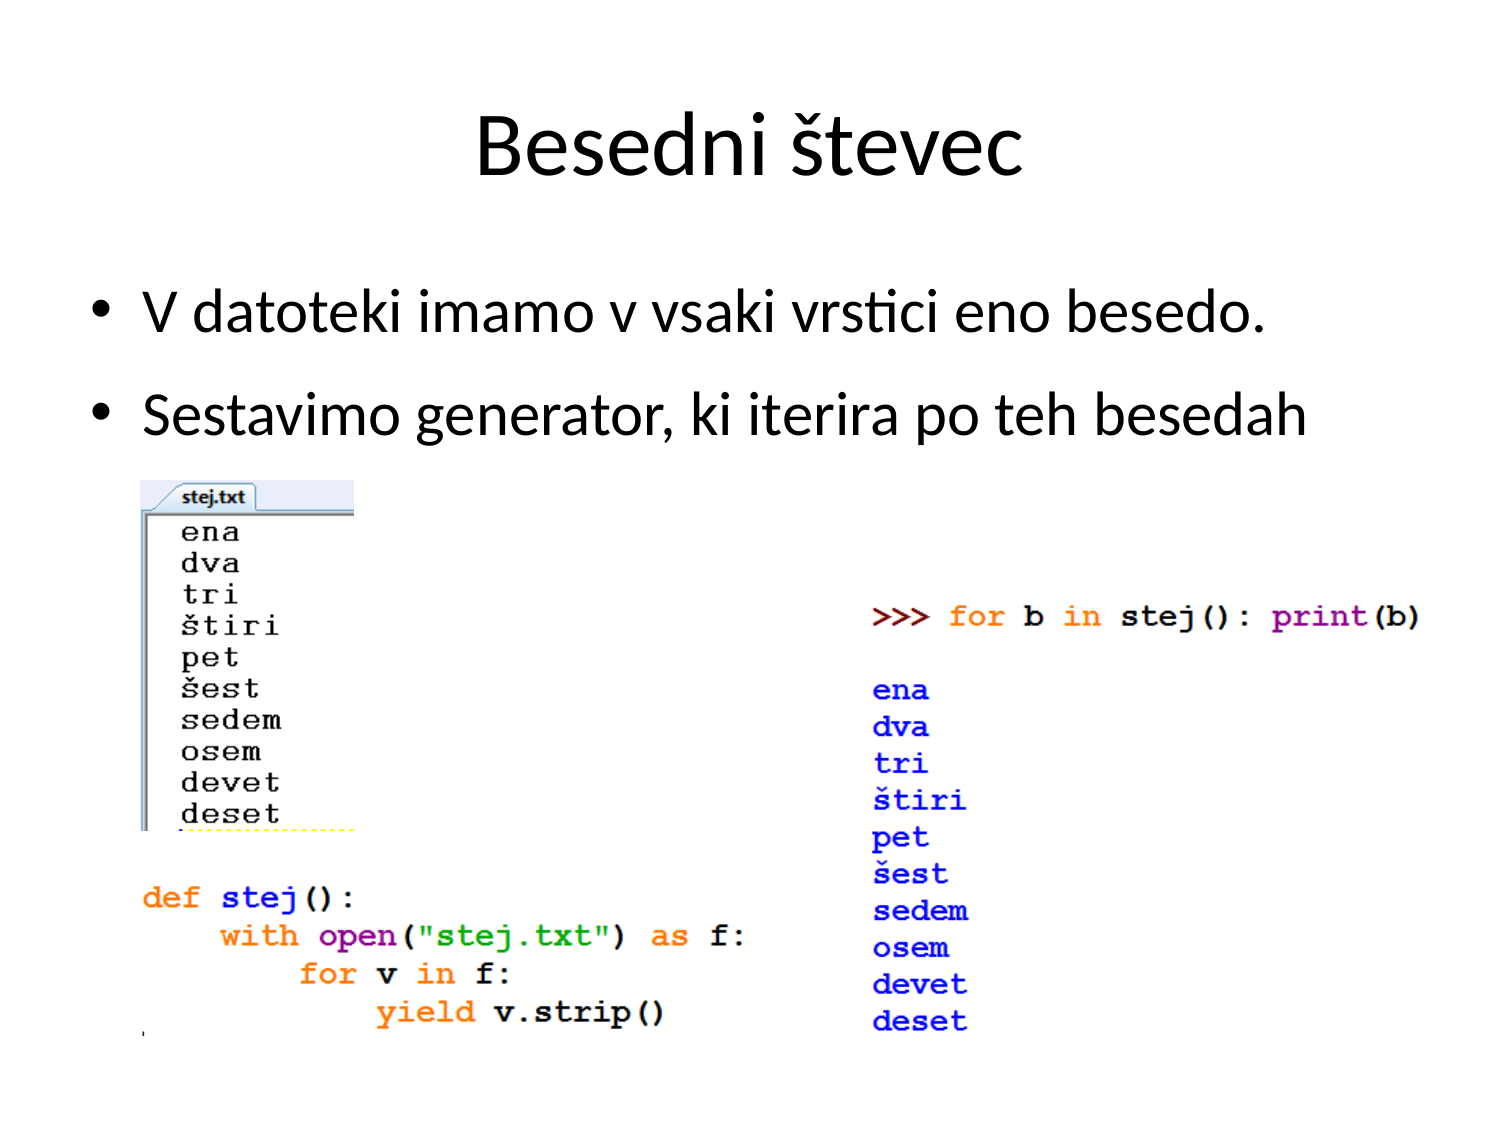

# Besedni števec
V datoteki imamo v vsaki vrstici eno besedo.
Sestavimo generator, ki iterira po teh besedah